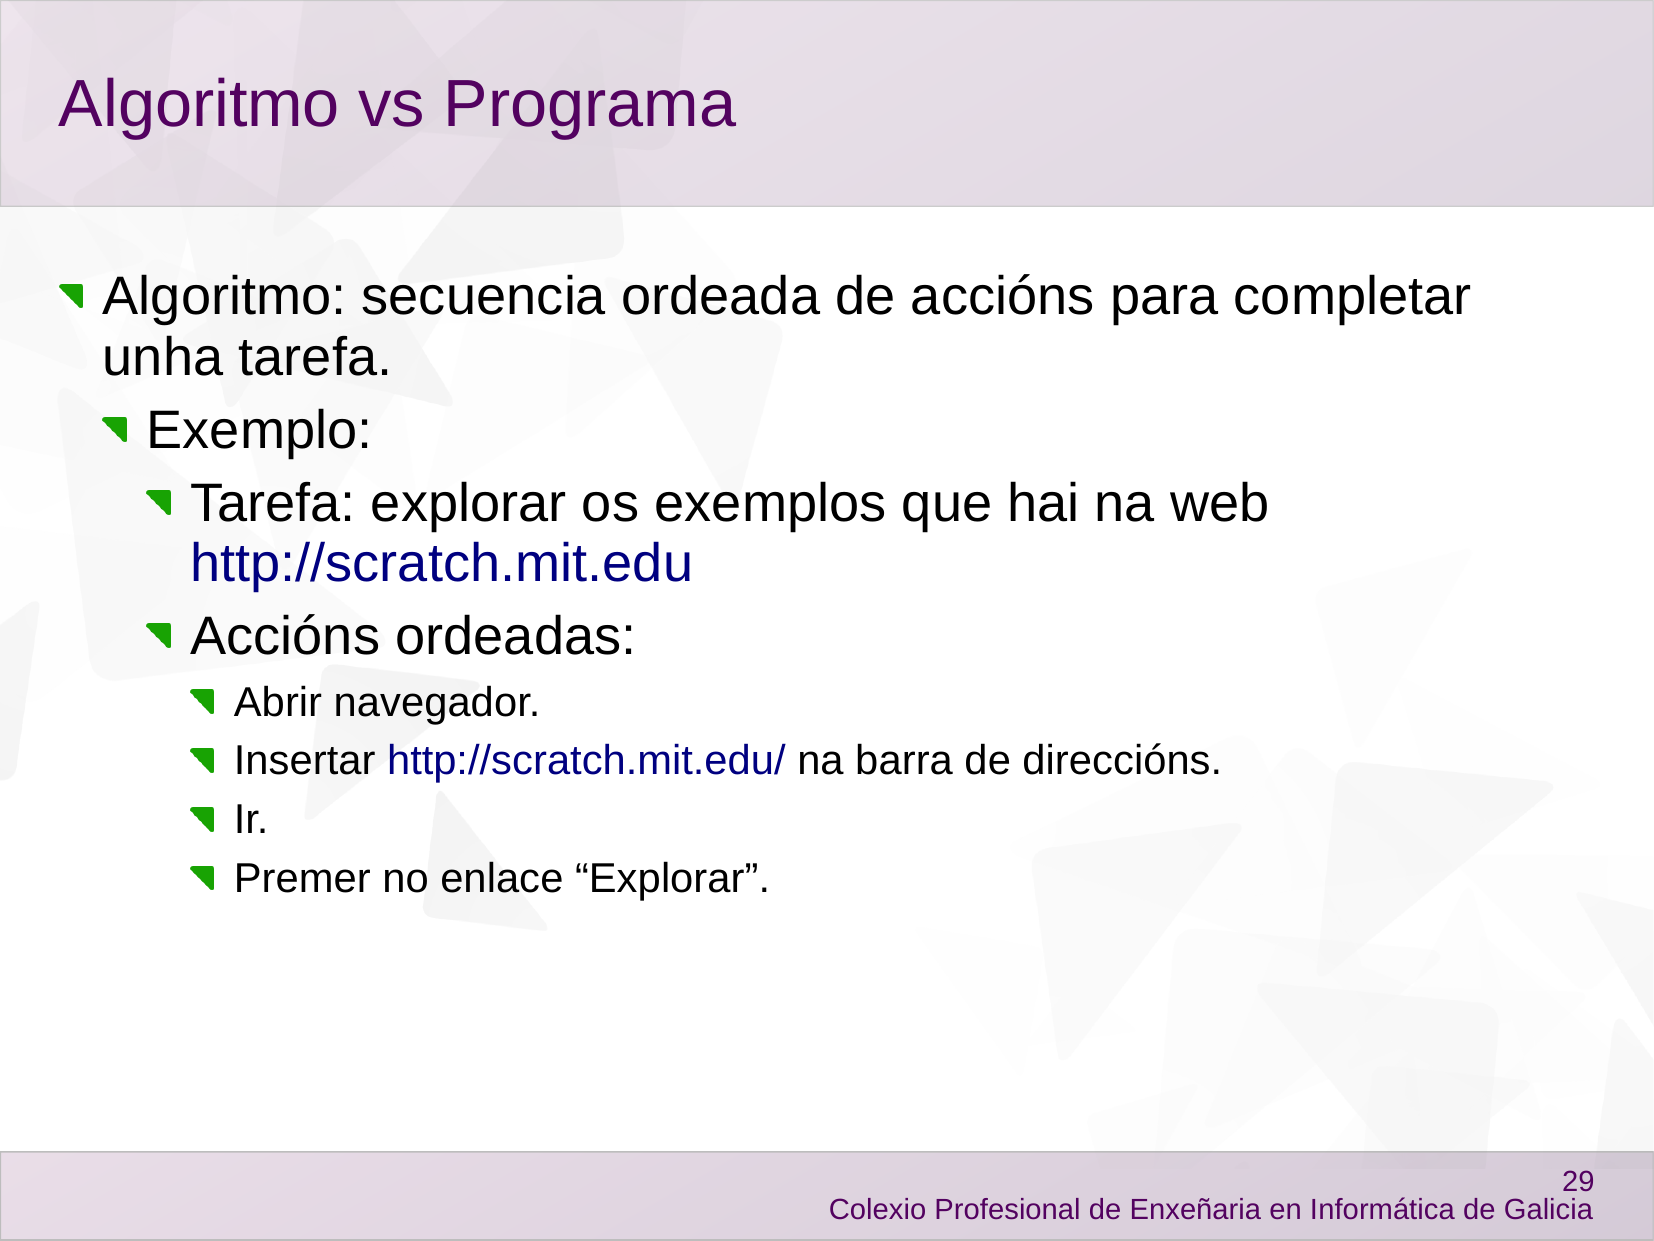

# Algoritmo vs Programa
Algoritmo: secuencia ordeada de accións para completar unha tarefa.
Exemplo:
Tarefa: explorar os exemplos que hai na web http://scratch.mit.edu
Accións ordeadas:
Abrir navegador.
Insertar http://scratch.mit.edu/ na barra de direccións.
Ir.
Premer no enlace “Explorar”.
29
Colexio Profesional de Enxeñaria en Informática de Galicia